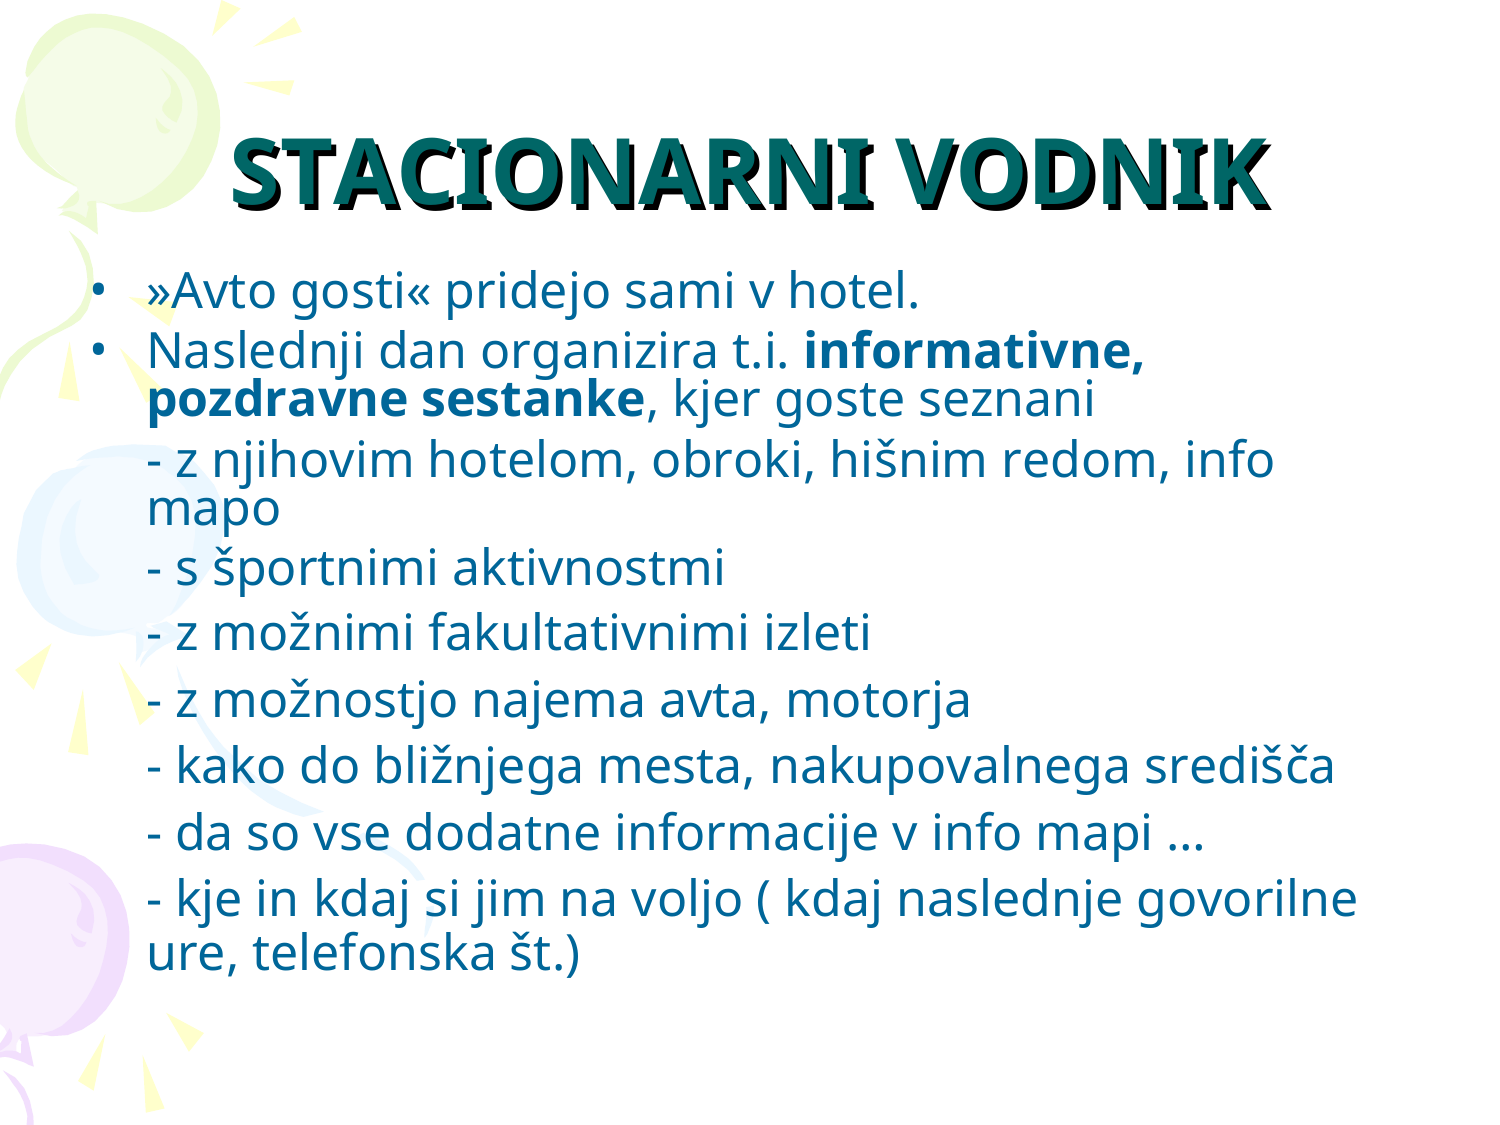

# STACIONARNI VODNIK
»Avto gosti« pridejo sami v hotel.
Naslednji dan organizira t.i. informativne, pozdravne sestanke, kjer goste seznani
	- z njihovim hotelom, obroki, hišnim redom, info mapo
	- s športnimi aktivnostmi
	- z možnimi fakultativnimi izleti
	- z možnostjo najema avta, motorja
	- kako do bližnjega mesta, nakupovalnega središča
	- da so vse dodatne informacije v info mapi …
	- kje in kdaj si jim na voljo ( kdaj naslednje govorilne ure, telefonska št.)